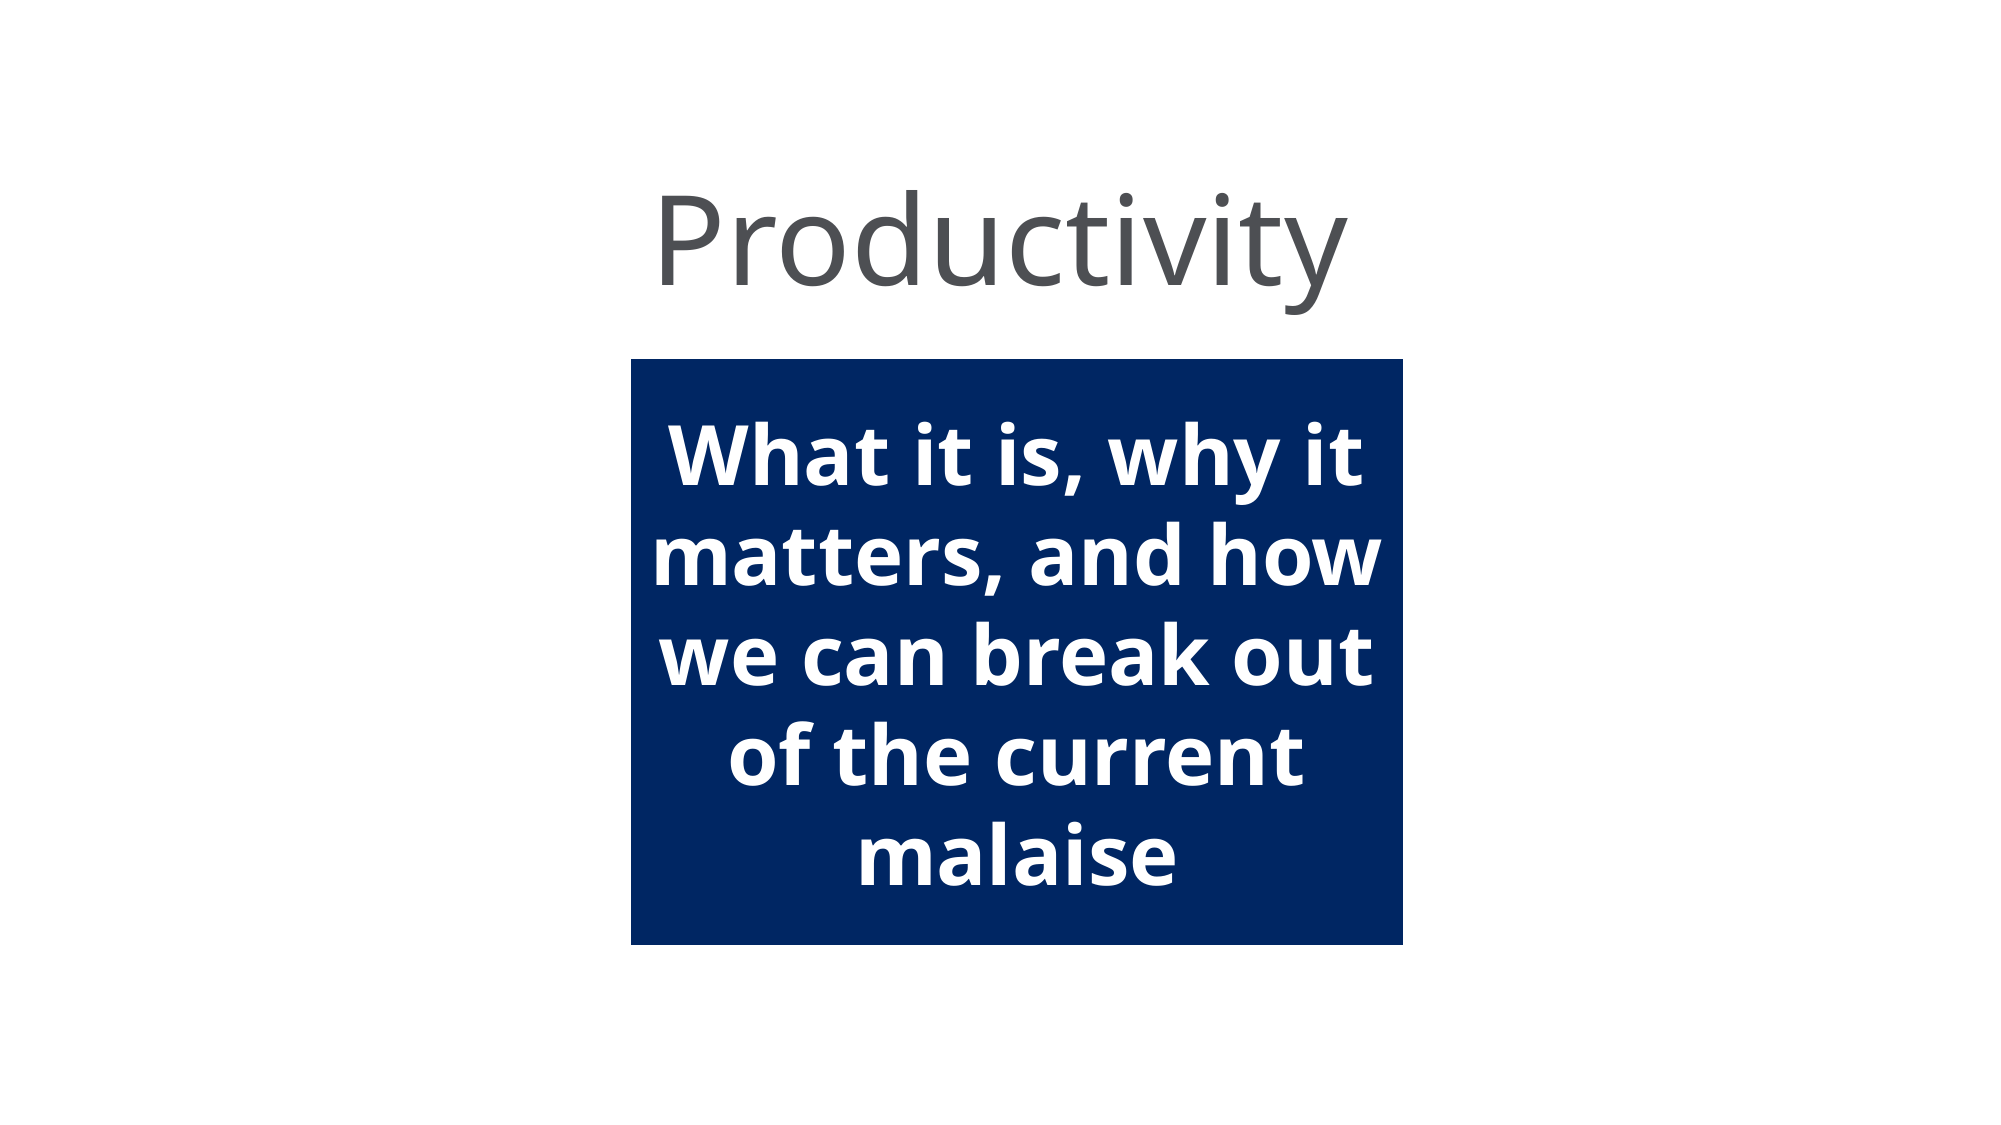

Productivity
What it is, why it matters, and how we can break out of the current malaise